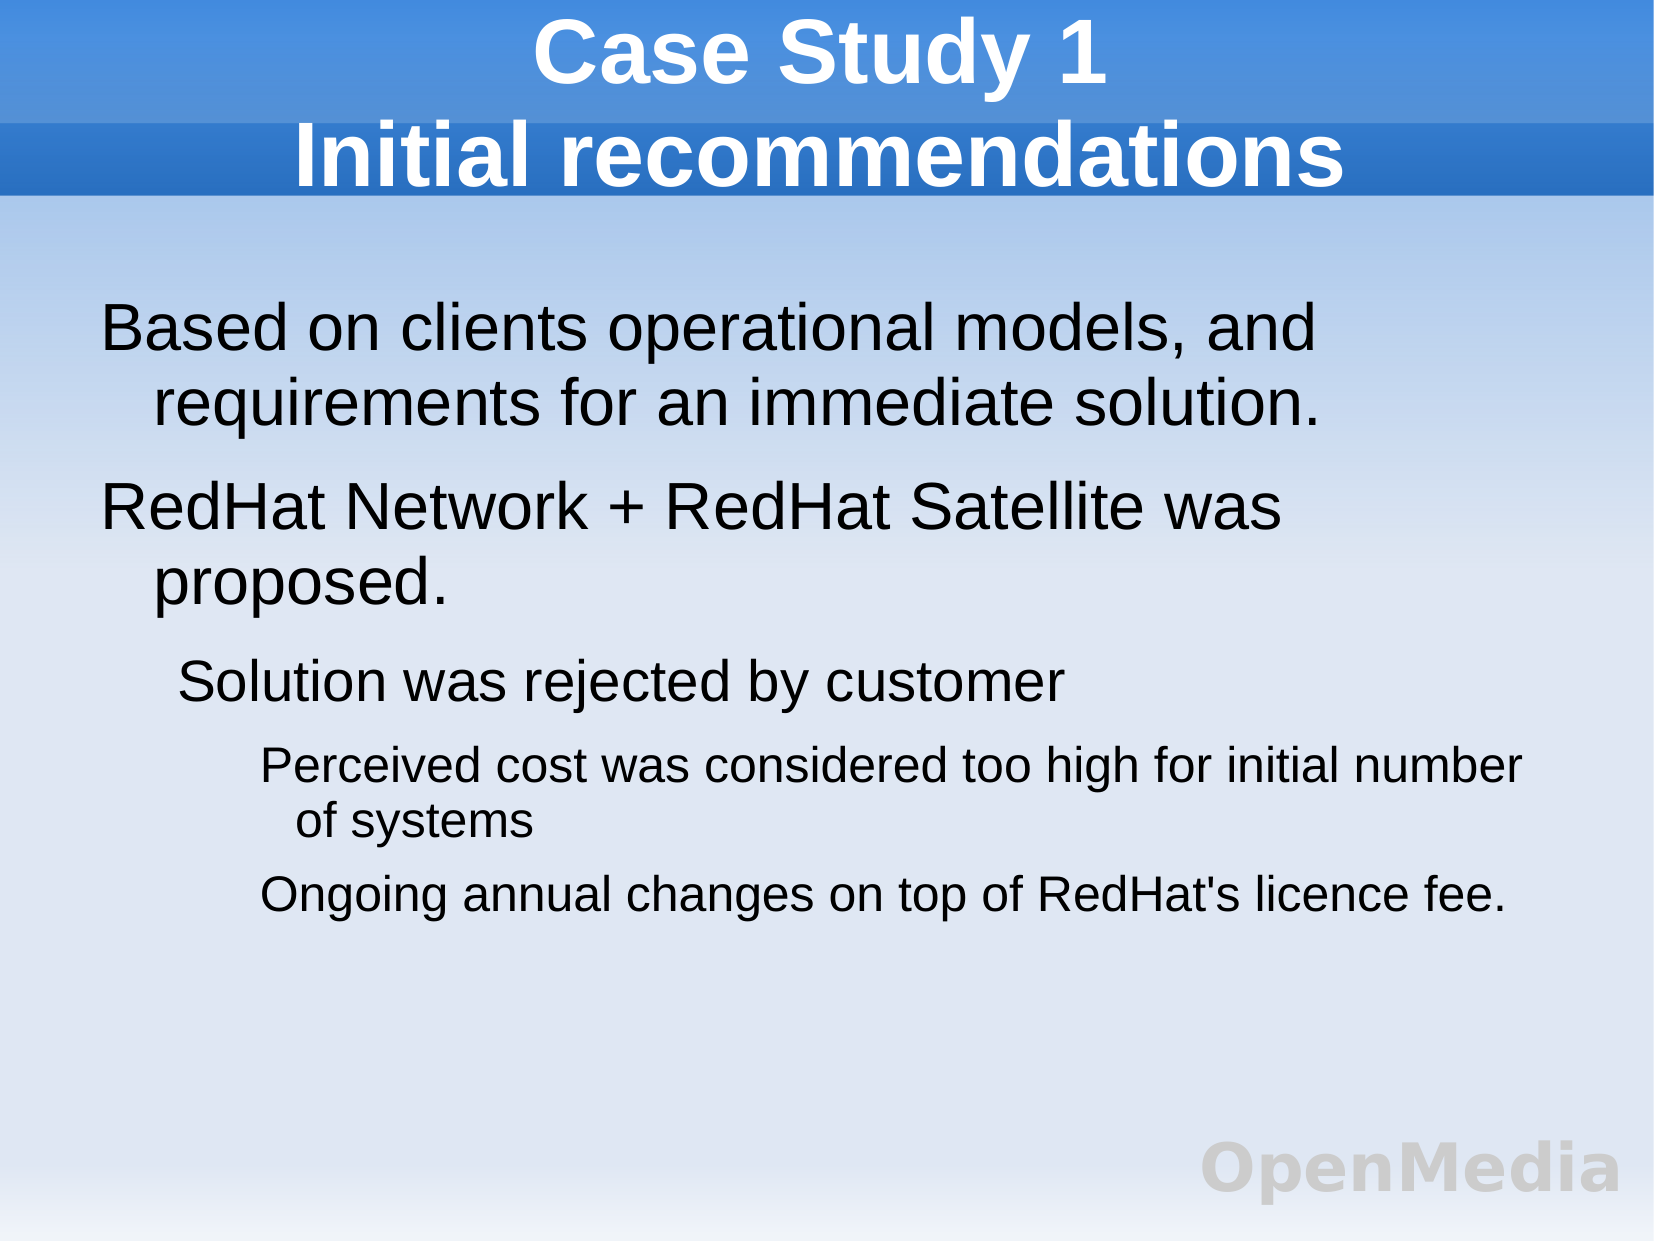

# Case Study 1 Initial recommendations
Based on clients operational models, and requirements for an immediate solution.
RedHat Network + RedHat Satellite was proposed.
Solution was rejected by customer
Perceived cost was considered too high for initial number of systems
Ongoing annual changes on top of RedHat's licence fee.
26